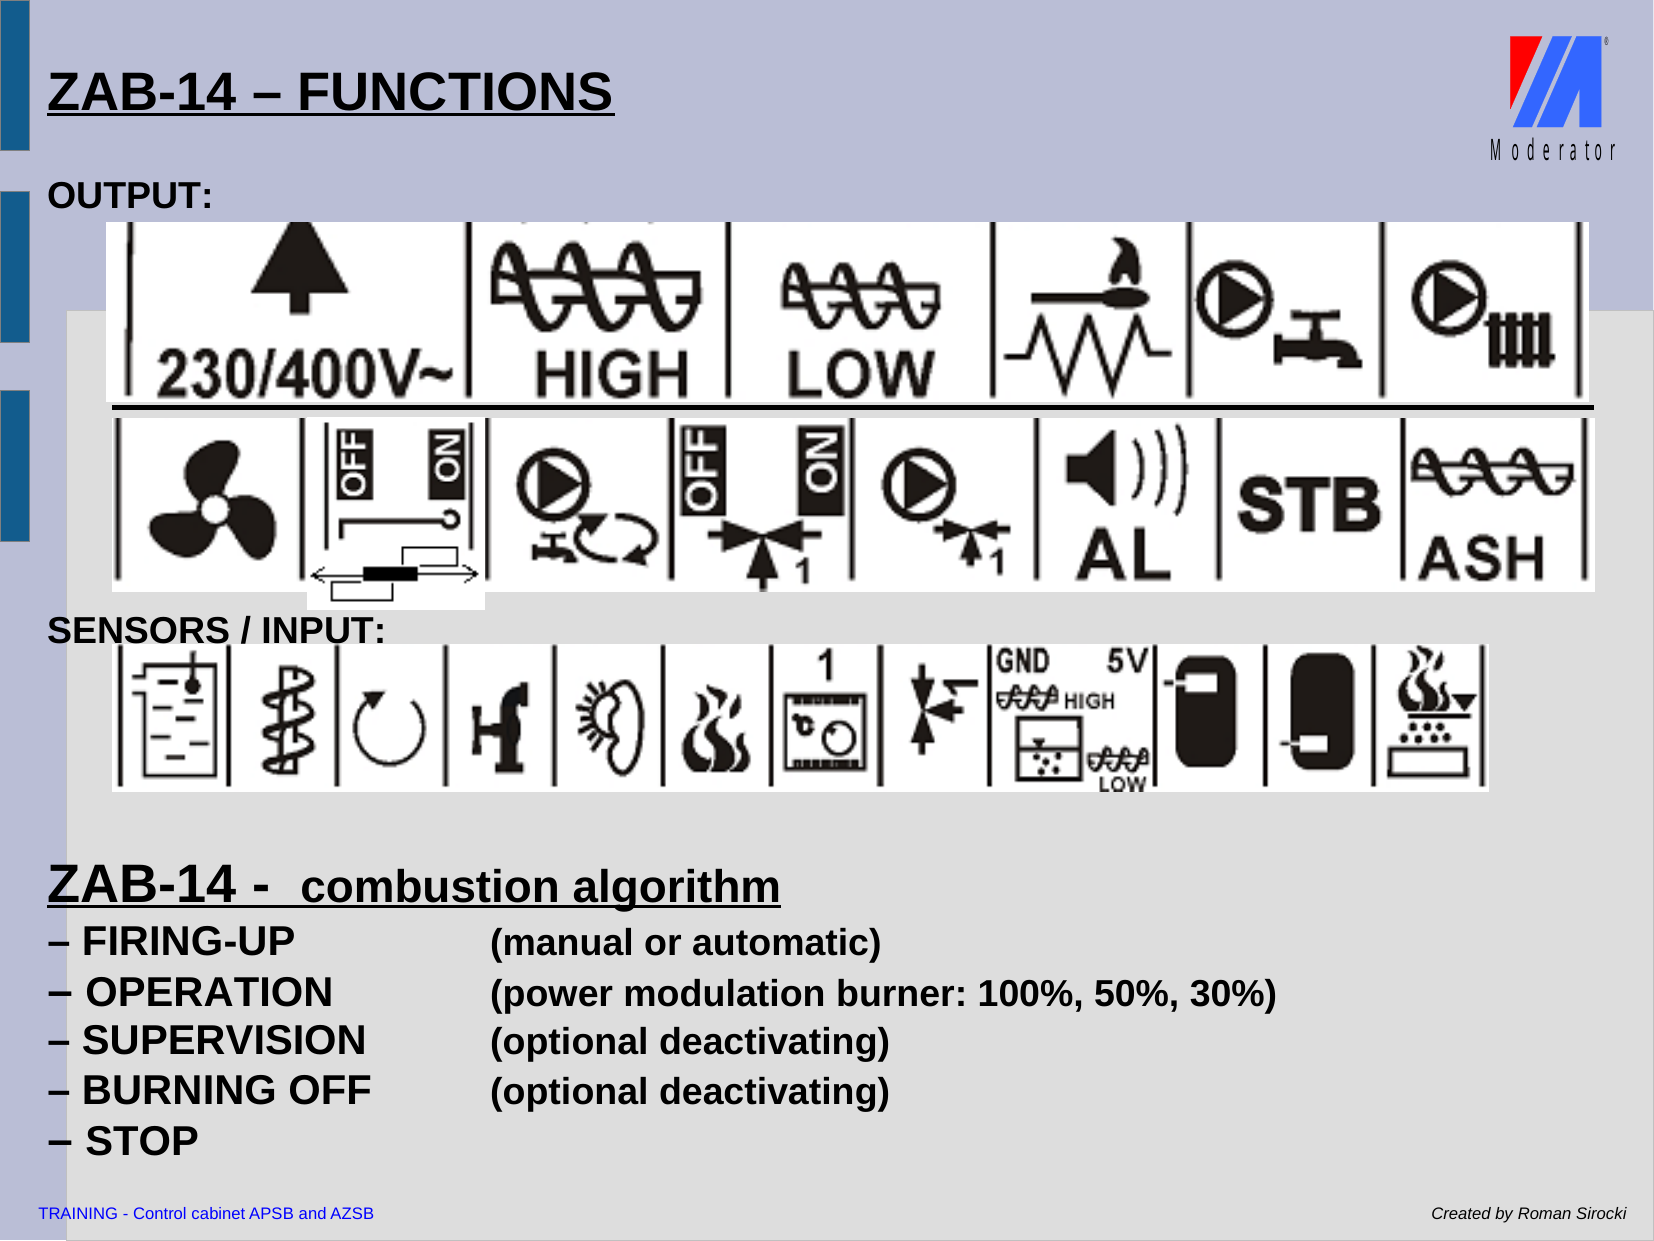

# ZAB-14 – FUNCTIONS
OUTPUT:
SENSORS / INPUT:
ZAB-14 - combustion algorithm
– FIRING-UP	 		(manual or automatic)
– OPERATION			(power modulation burner: 100%, 50%, 30%)
– SUPERVISION		(optional deactivating)
– BURNING OFF 		(optional deactivating)
– STOP
Created by Roman Sirocki
TRAINING - Control cabinet APSB and AZSB